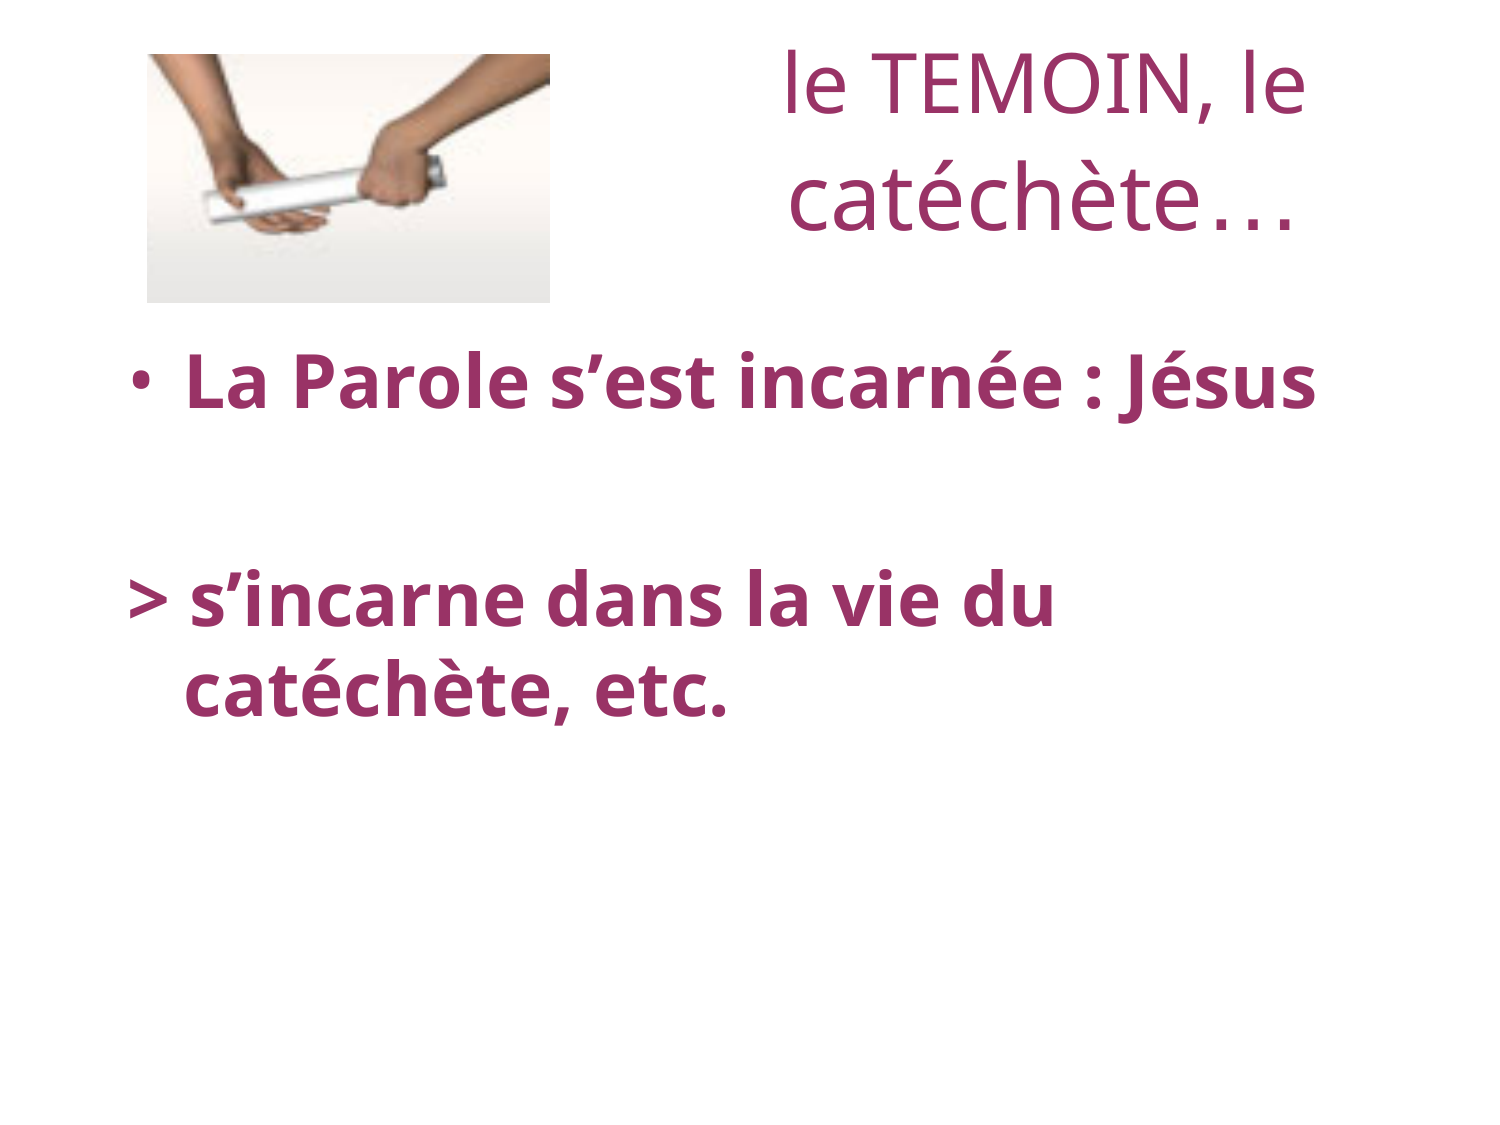

# le TEMOIN, le catéchète…
La Parole s’est incarnée : Jésus
> s’incarne dans la vie du catéchète, etc.